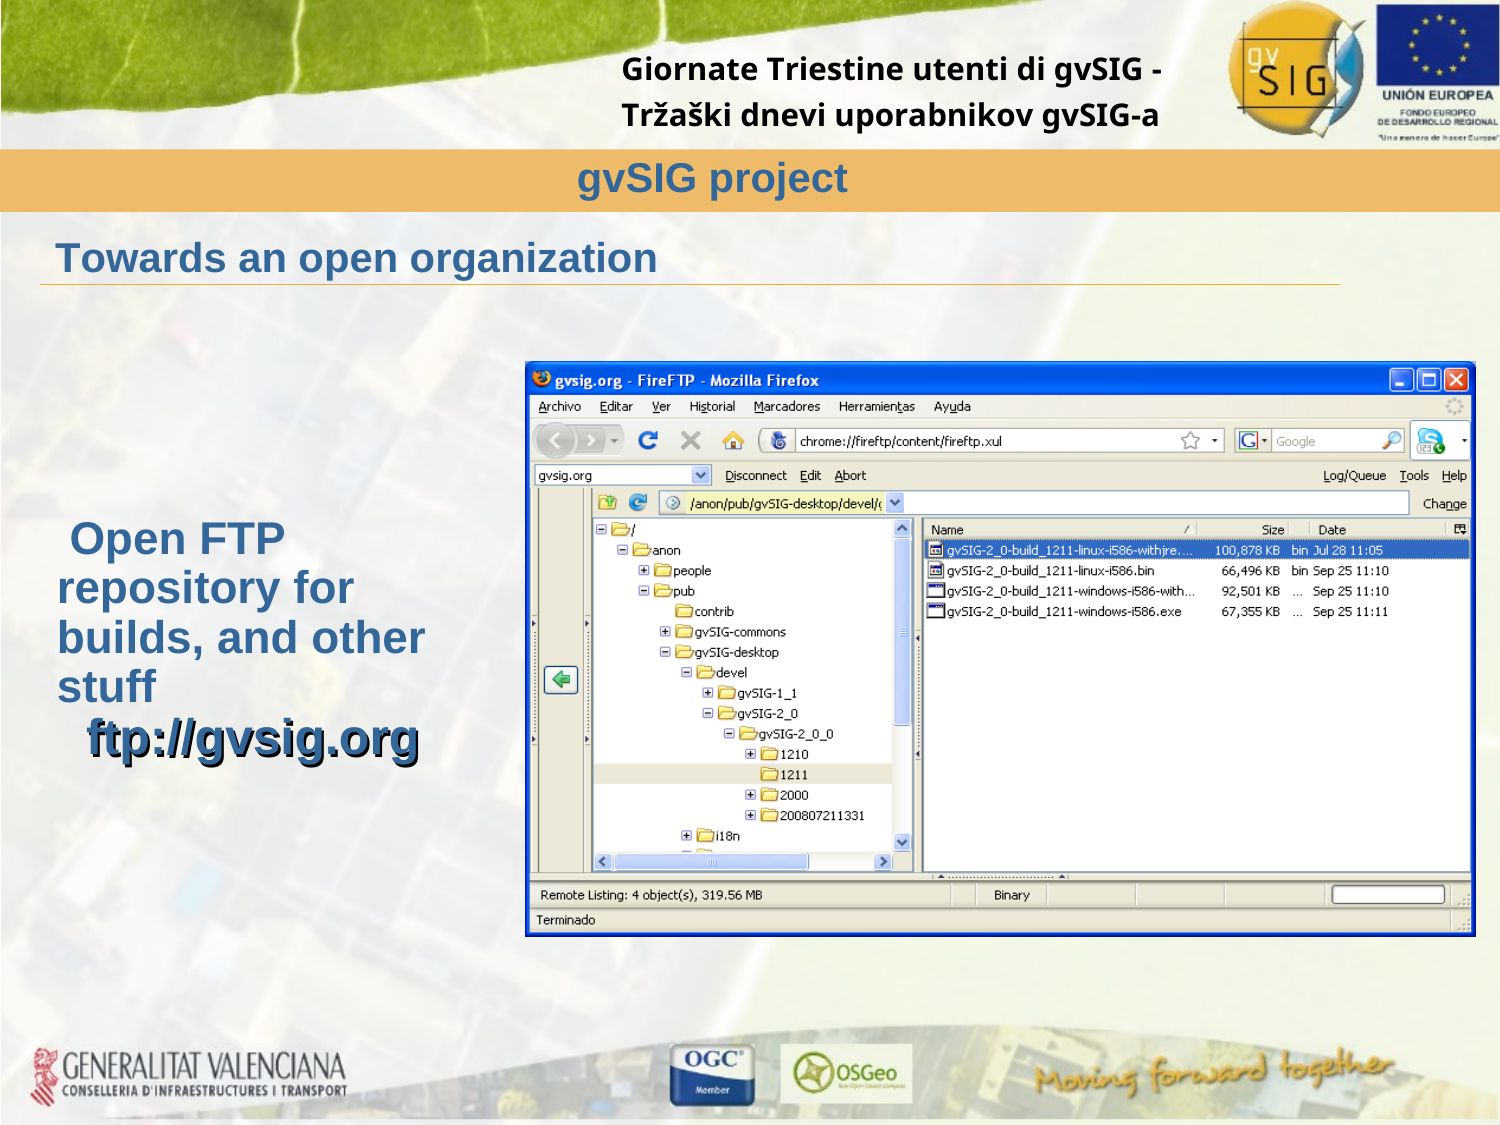

gvSIG project
Towards an open organization
 Open FTP repository for builds, and other stuff
ftp://gvsig.org